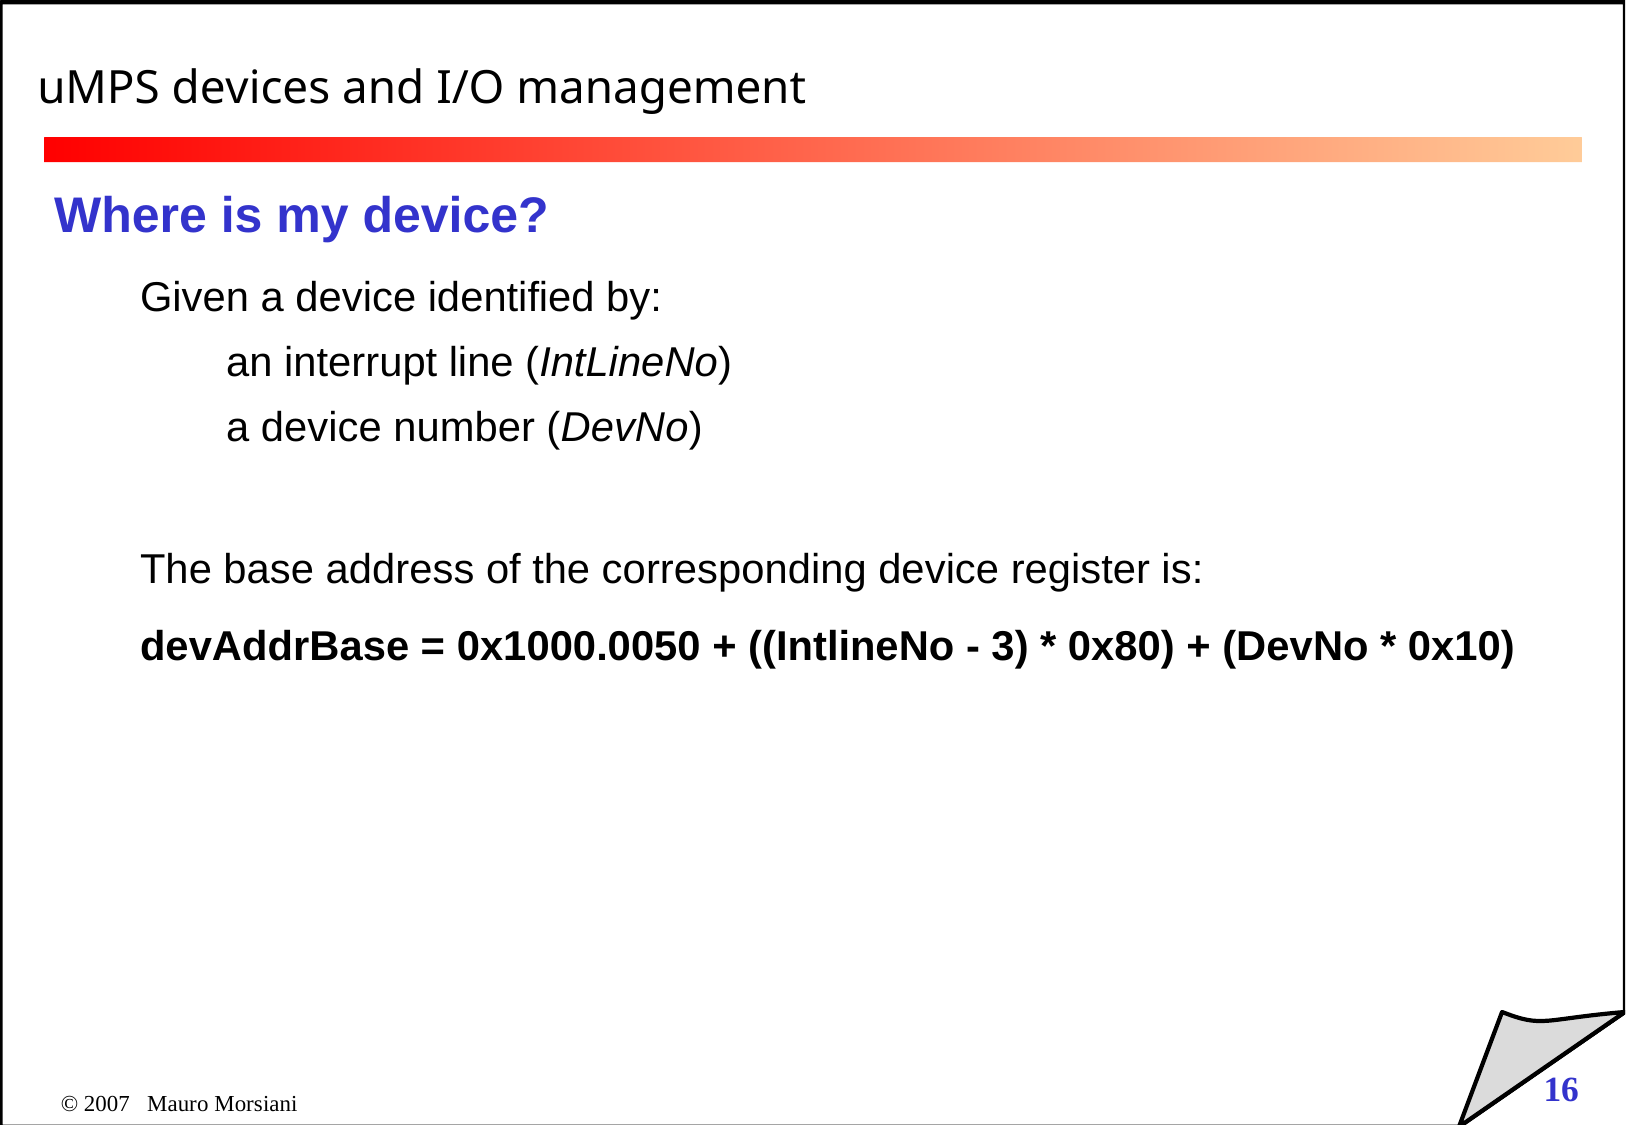

# uMPS devices and I/O management
Where is my device?
Given a device identified by:
an interrupt line (IntLineNo)
a device number (DevNo)
The base address of the corresponding device register is:
devAddrBase = 0x1000.0050 + ((IntlineNo - 3) * 0x80) + (DevNo * 0x10)